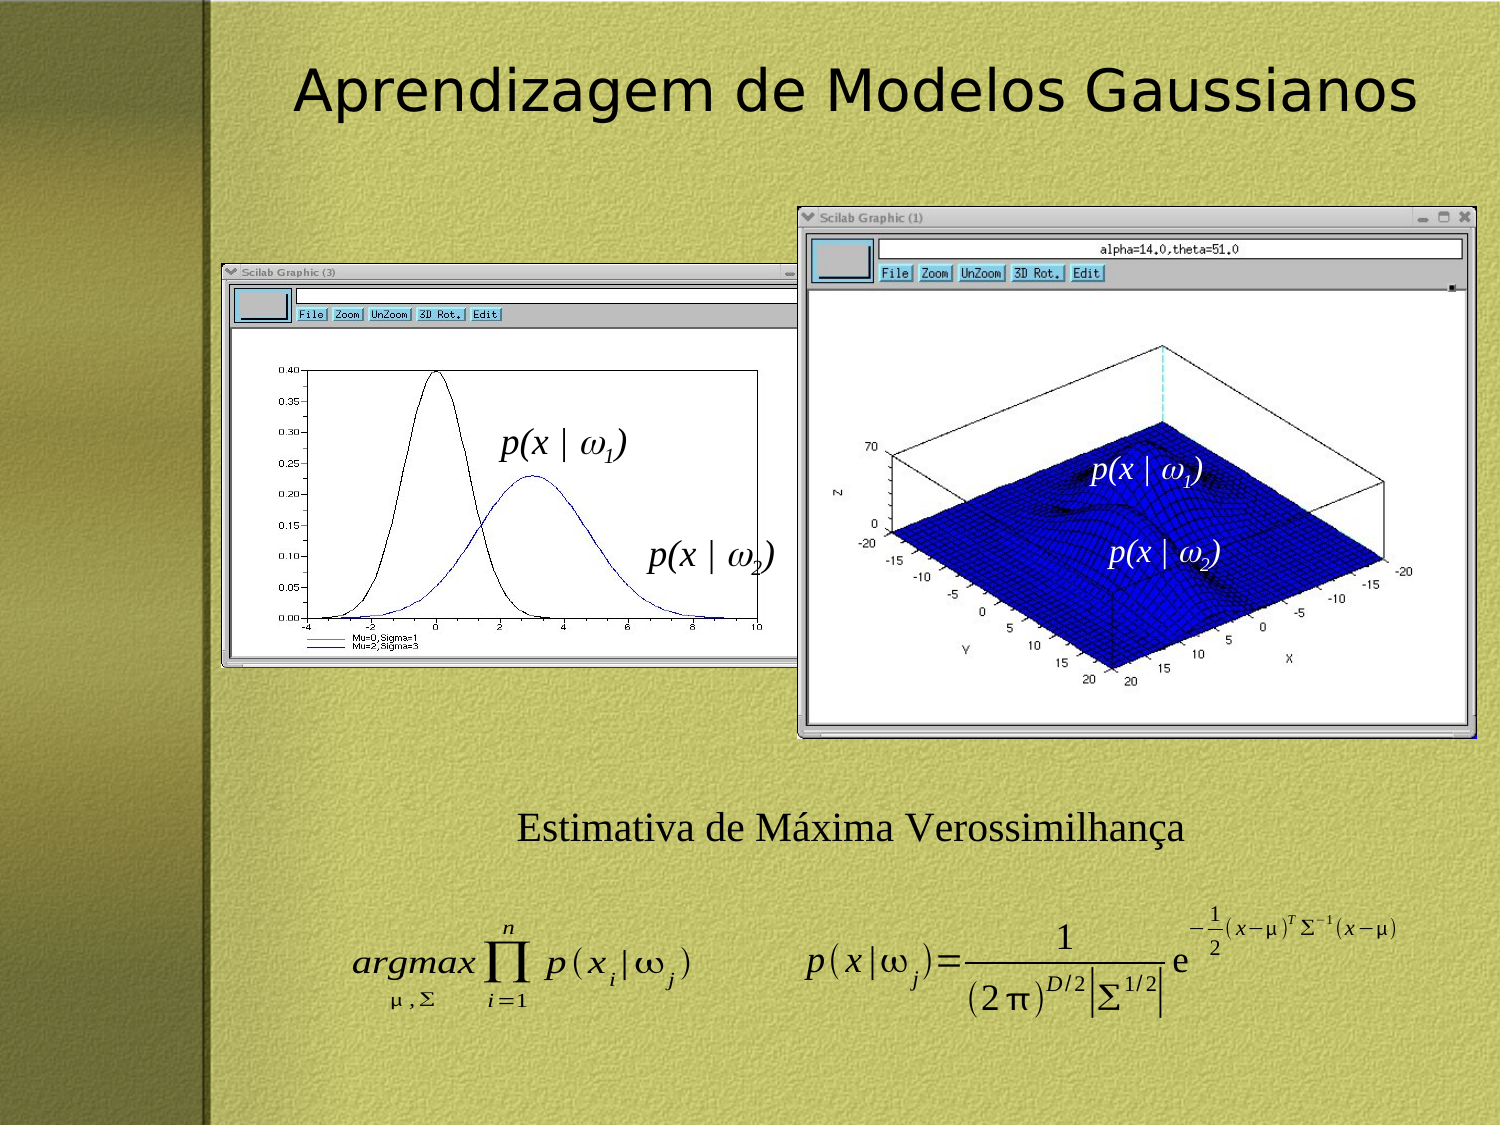

# Aprendizagem de Modelos Gaussianos
p(x | 1)
p(x | 1)
p(x | 2)
p(x | 2)
Estimativa de Máxima Verossimilhança